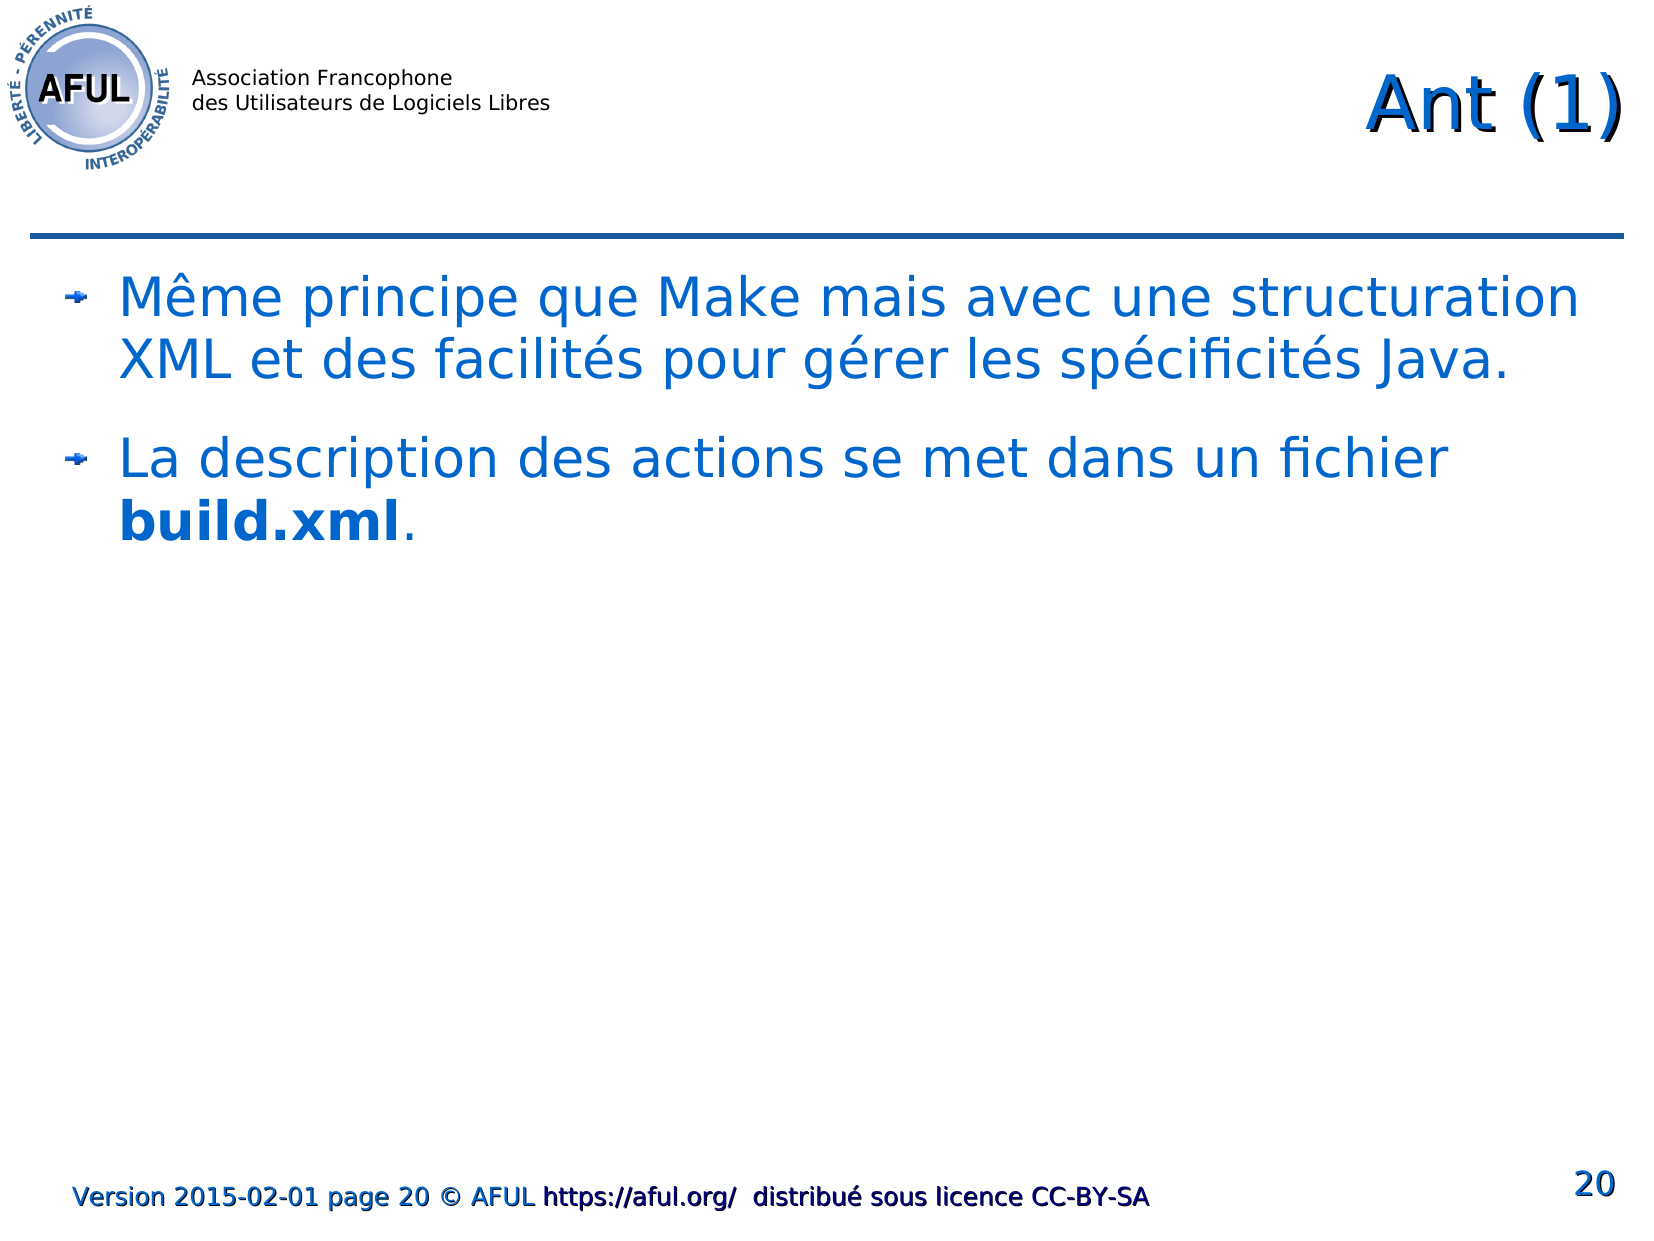

# Ant (1)
Même principe que Make mais avec une structuration XML et des facilités pour gérer les spécificités Java.
La description des actions se met dans un fichier build.xml.